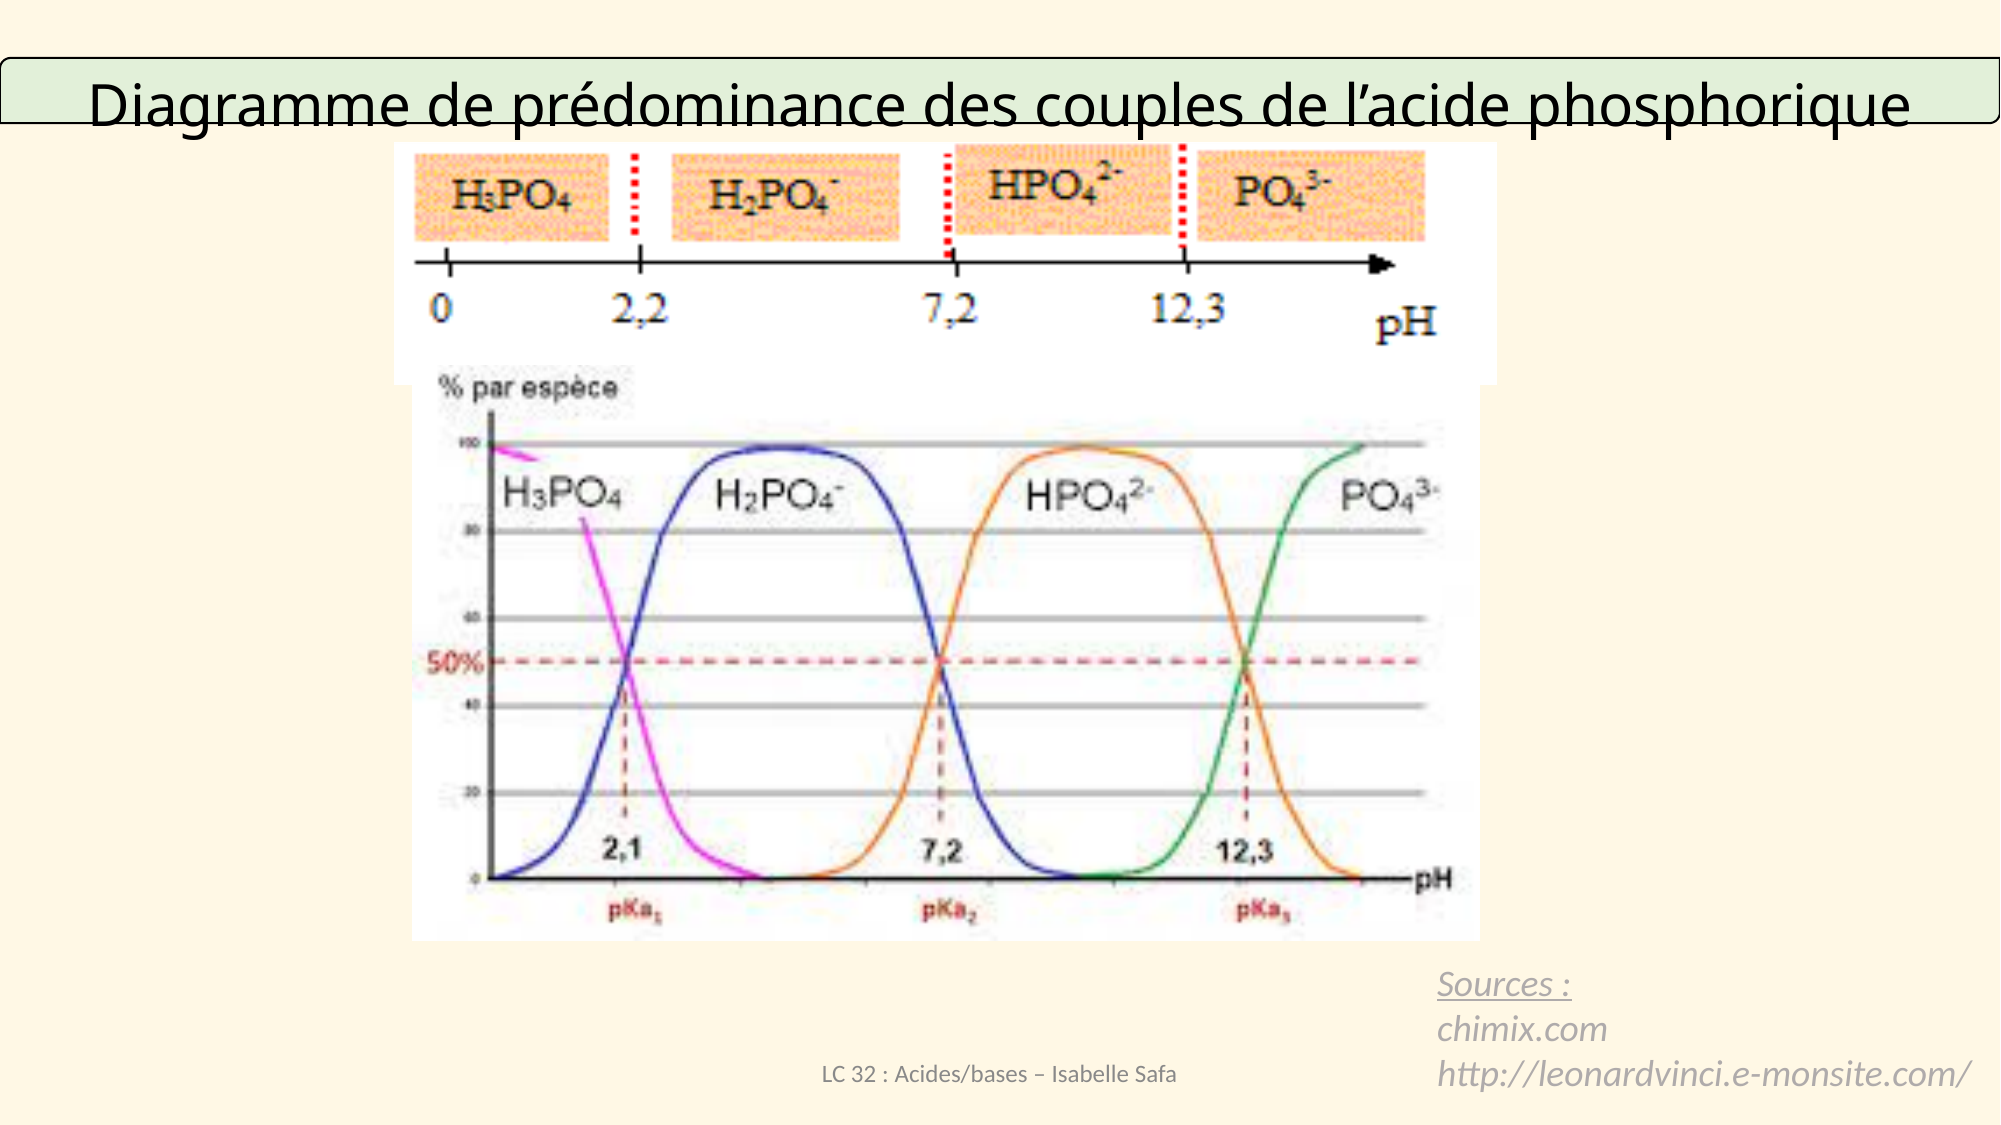

Diagramme de prédominance des couples de l’acide phosphorique
Sources :
chimix.com
http://leonardvinci.e-monsite.com/
LC 32 : Acides/bases – Isabelle Safa